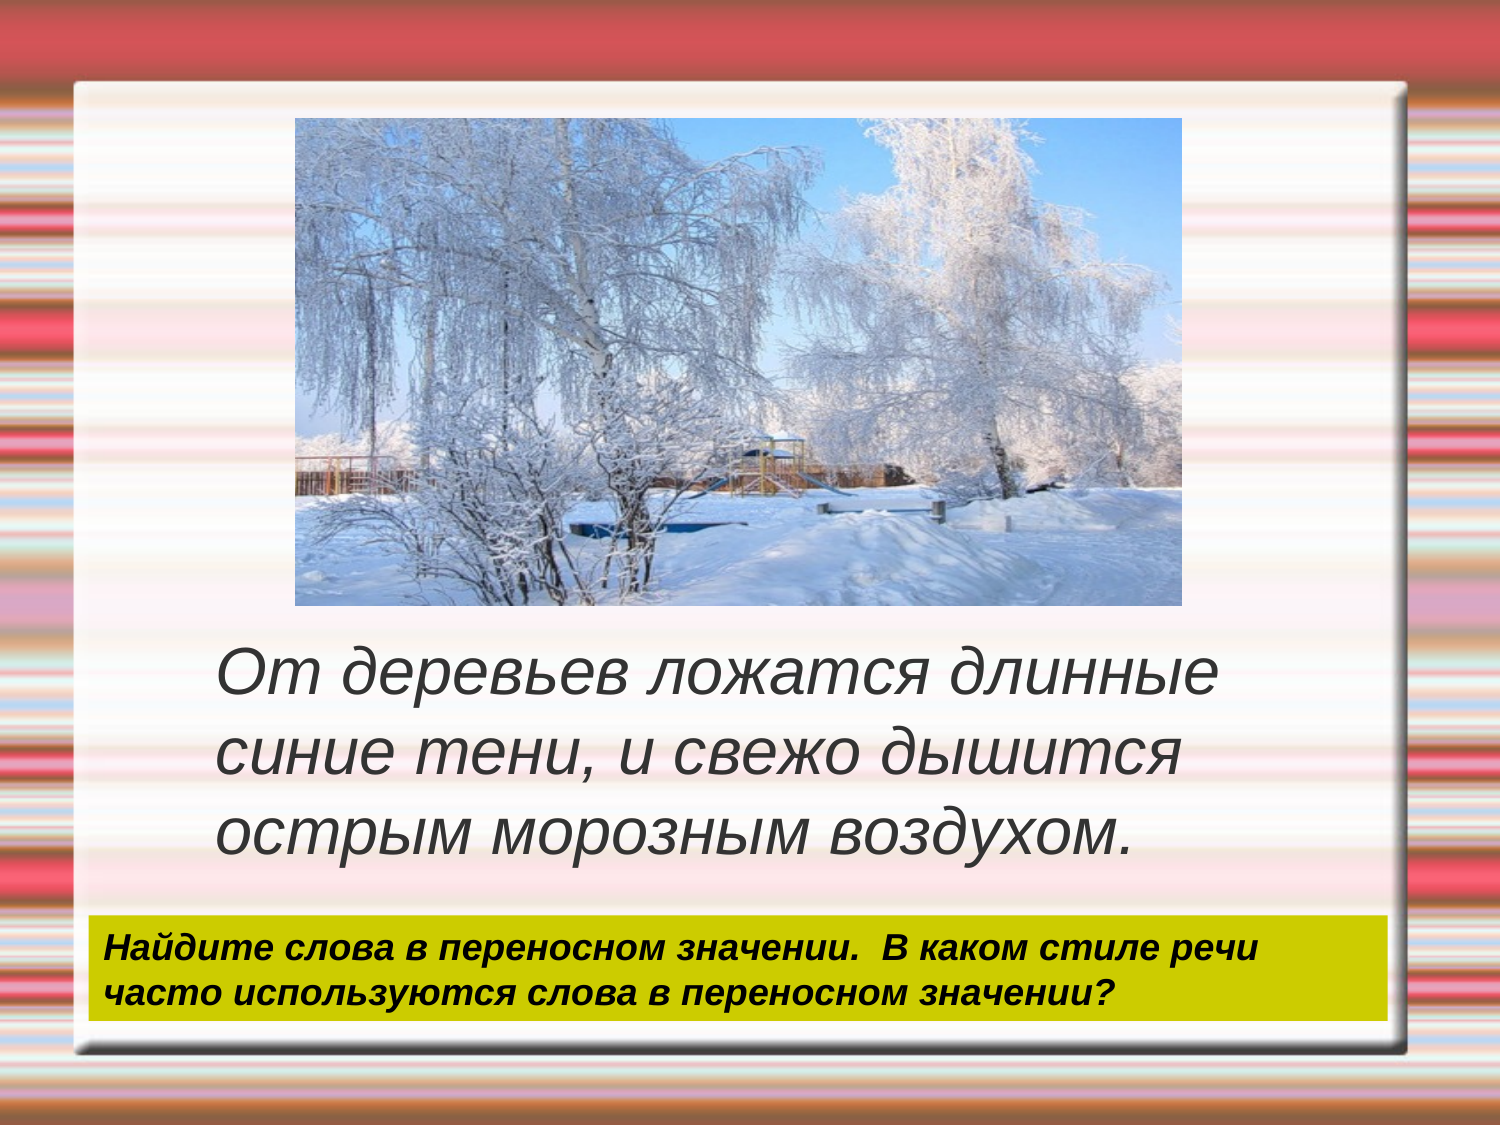

# От деревьев ложатся длинные синие тени, и свежо дышится острым морозным воздухом.
Найдите слова в переносном значении. В каком стиле речи часто используются слова в переносном значении?